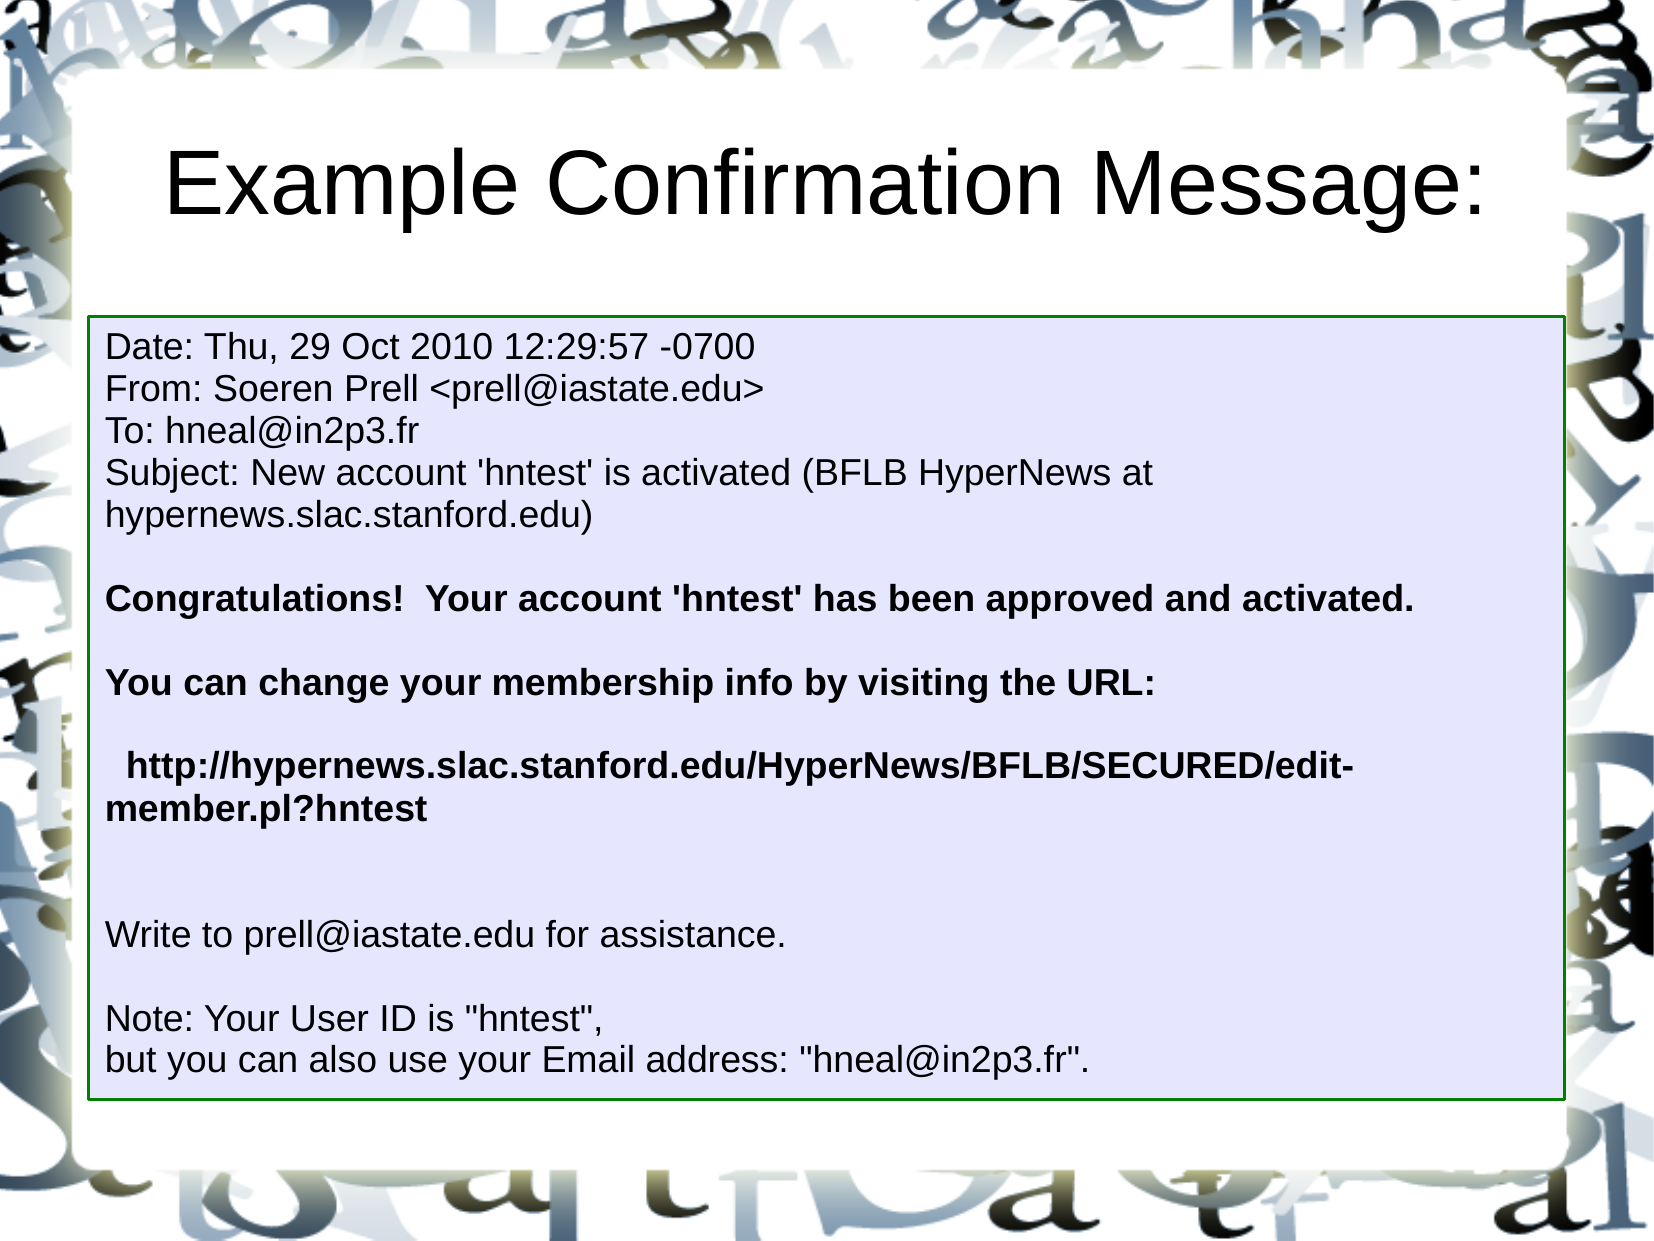

# Example Confirmation Message:
Date: Thu, 29 Oct 2010 12:29:57 -0700
From: Soeren Prell <prell@iastate.edu>
To: hneal@in2p3.fr
Subject: New account 'hntest' is activated (BFLB HyperNews at hypernews.slac.stanford.edu)
Congratulations! Your account 'hntest' has been approved and activated.
You can change your membership info by visiting the URL:
 http://hypernews.slac.stanford.edu/HyperNews/BFLB/SECURED/edit-member.pl?hntest
Write to prell@iastate.edu for assistance.
Note: Your User ID is "hntest",
but you can also use your Email address: "hneal@in2p3.fr".
13